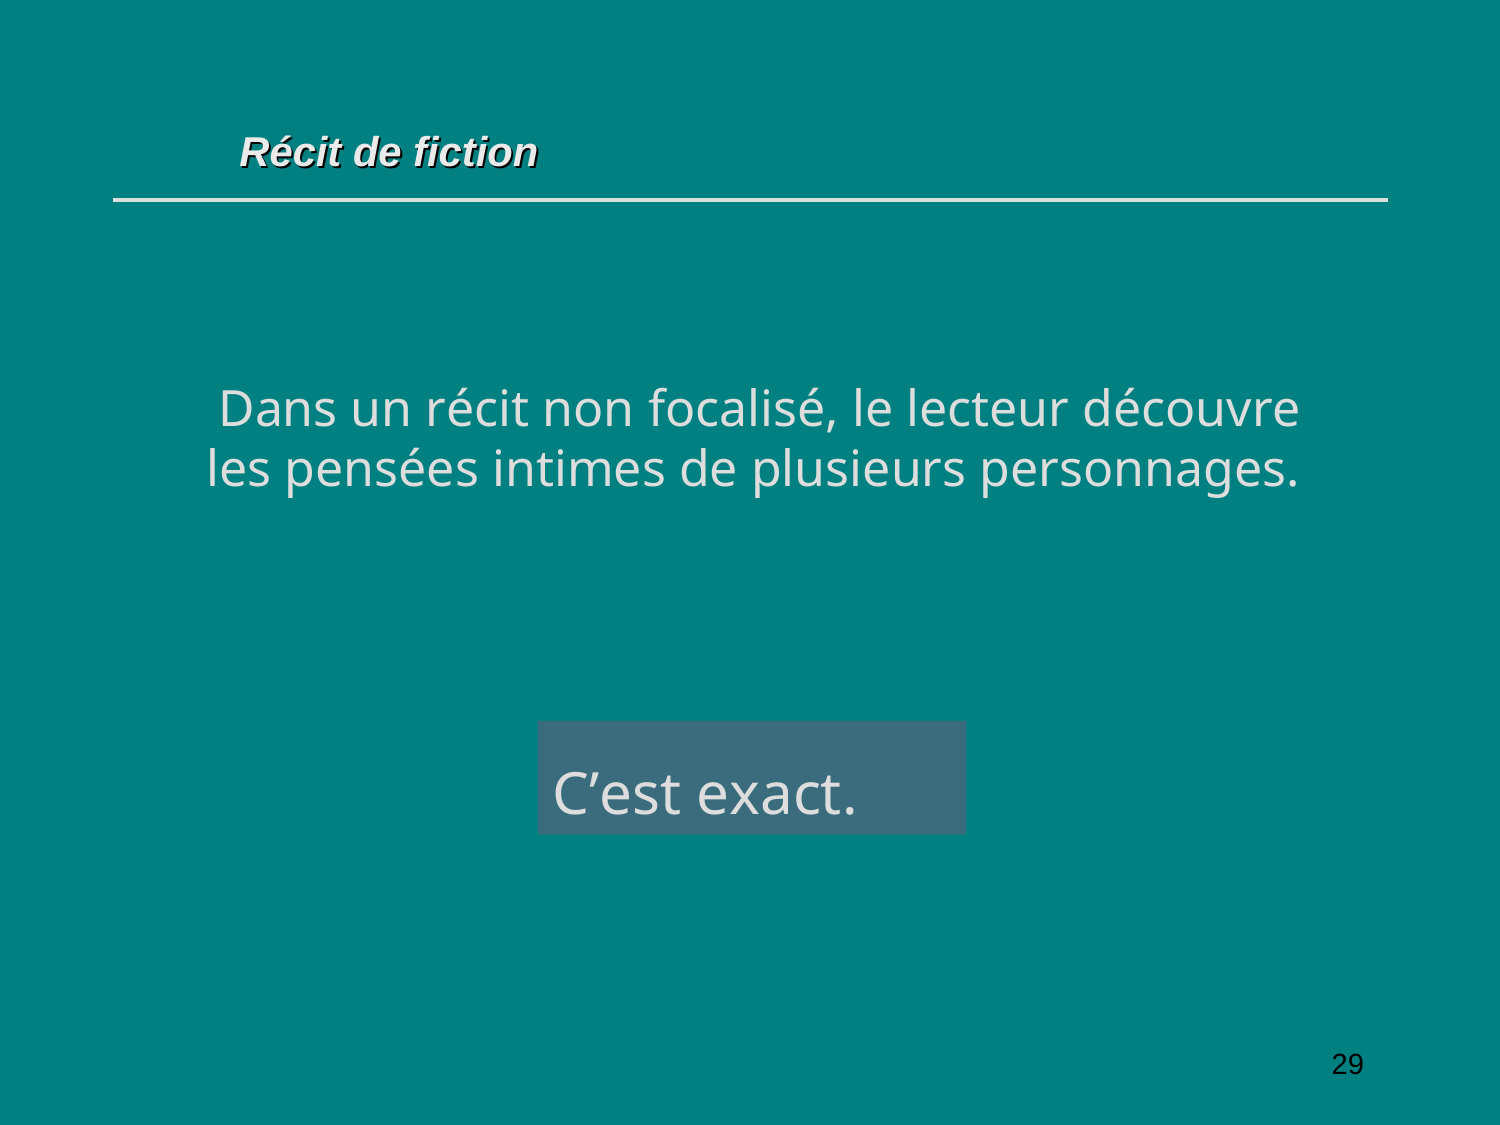

Récit de fiction
Dans un récit non focalisé, le lecteur découvre les pensées intimes de plusieurs personnages.
Oui / Non ?
C’est exact.
29